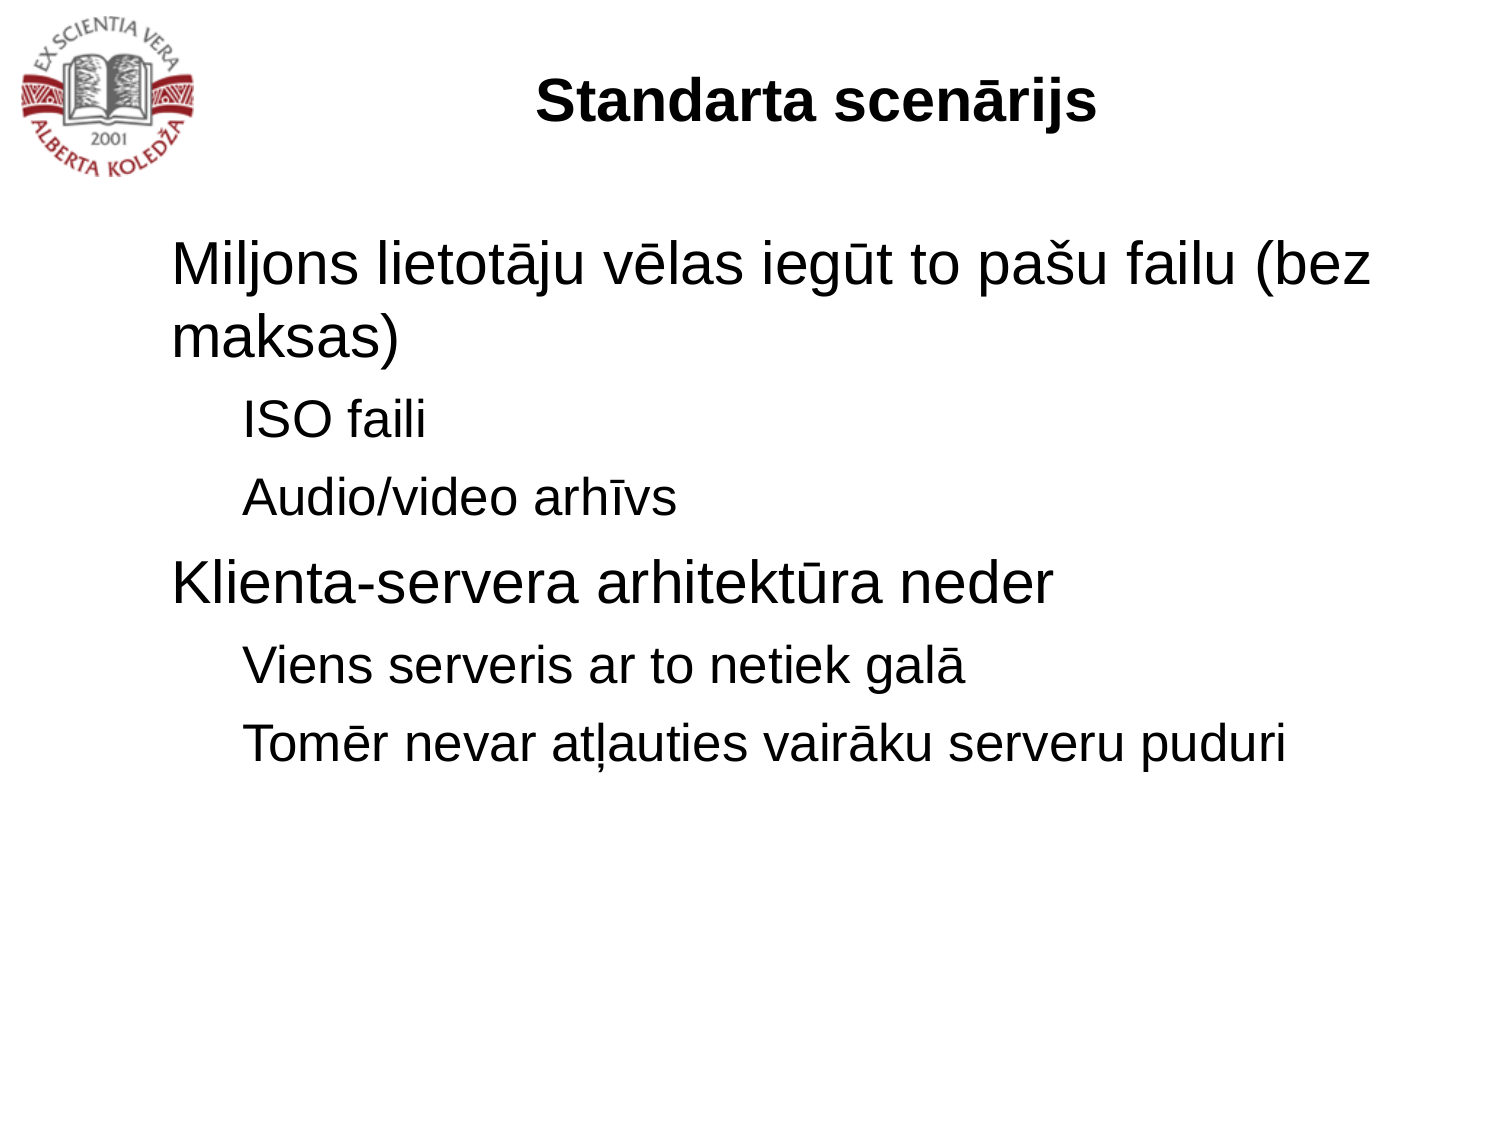

# Standarta scenārijs
Miljons lietotāju vēlas iegūt to pašu failu (bez maksas)
ISO faili
Audio/video arhīvs
Klienta-servera arhitektūra neder
Viens serveris ar to netiek galā
Tomēr nevar atļauties vairāku serveru puduri